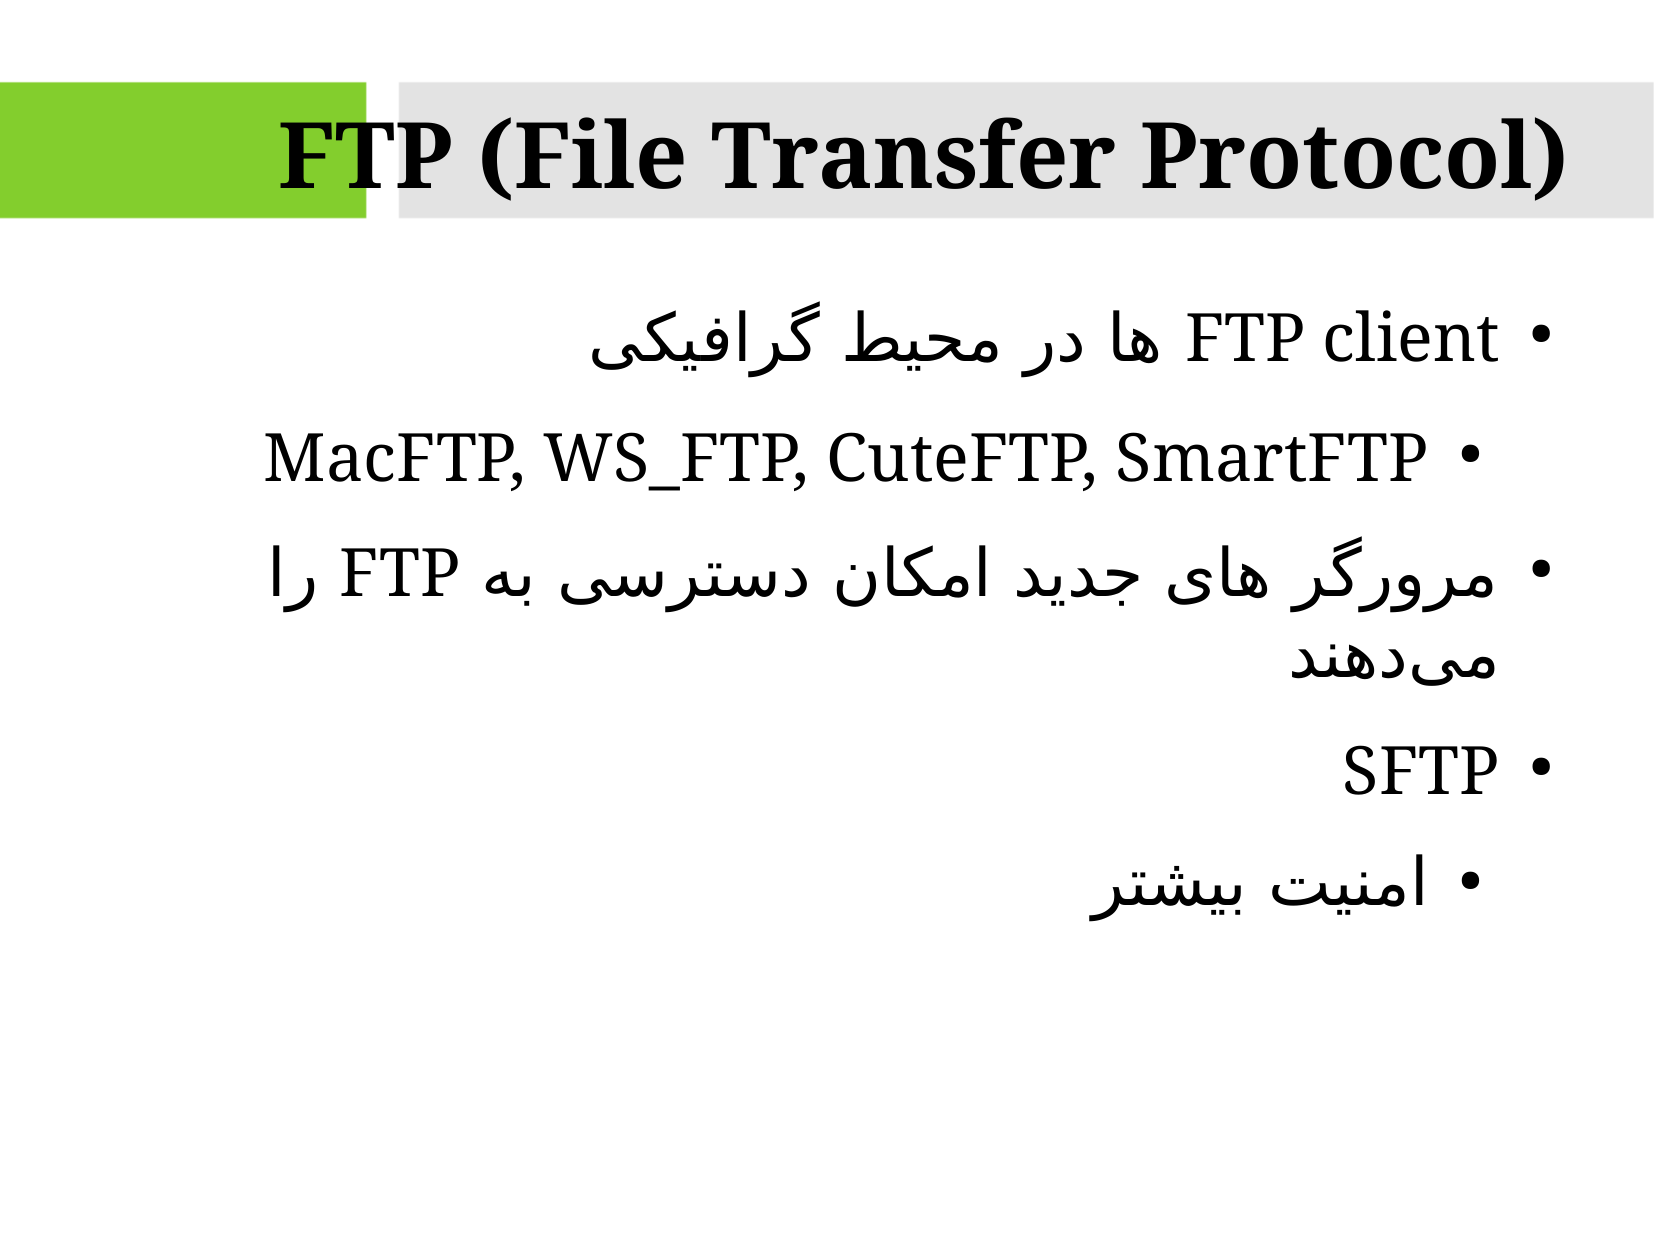

# FTP (File Transfer Protocol)
FTP client ها در محیط گرافیکی
MacFTP, WS_FTP, CuteFTP, SmartFTP
مرورگر های جدید امکان دسترسی به FTP را می‌دهند
SFTP
امنیت بیشتر